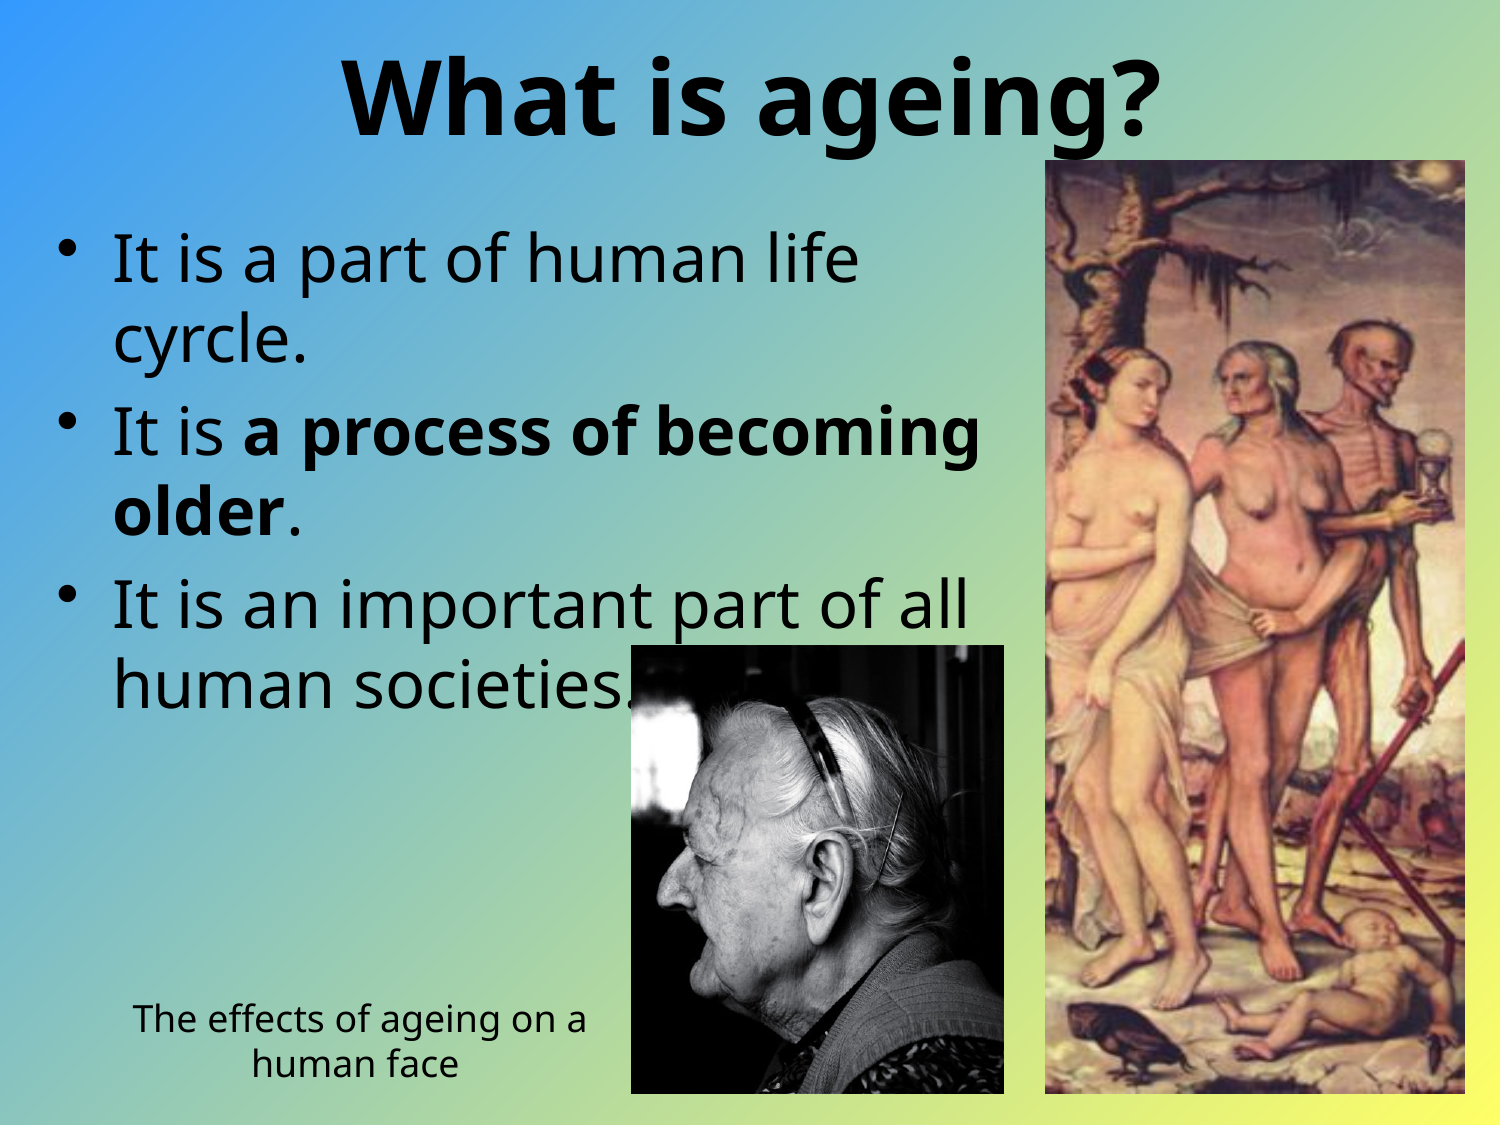

# What is ageing?
It is a part of human life cyrcle.
It is a process of becoming older.
It is an important part of all human societies.
The effects of ageing on a human face